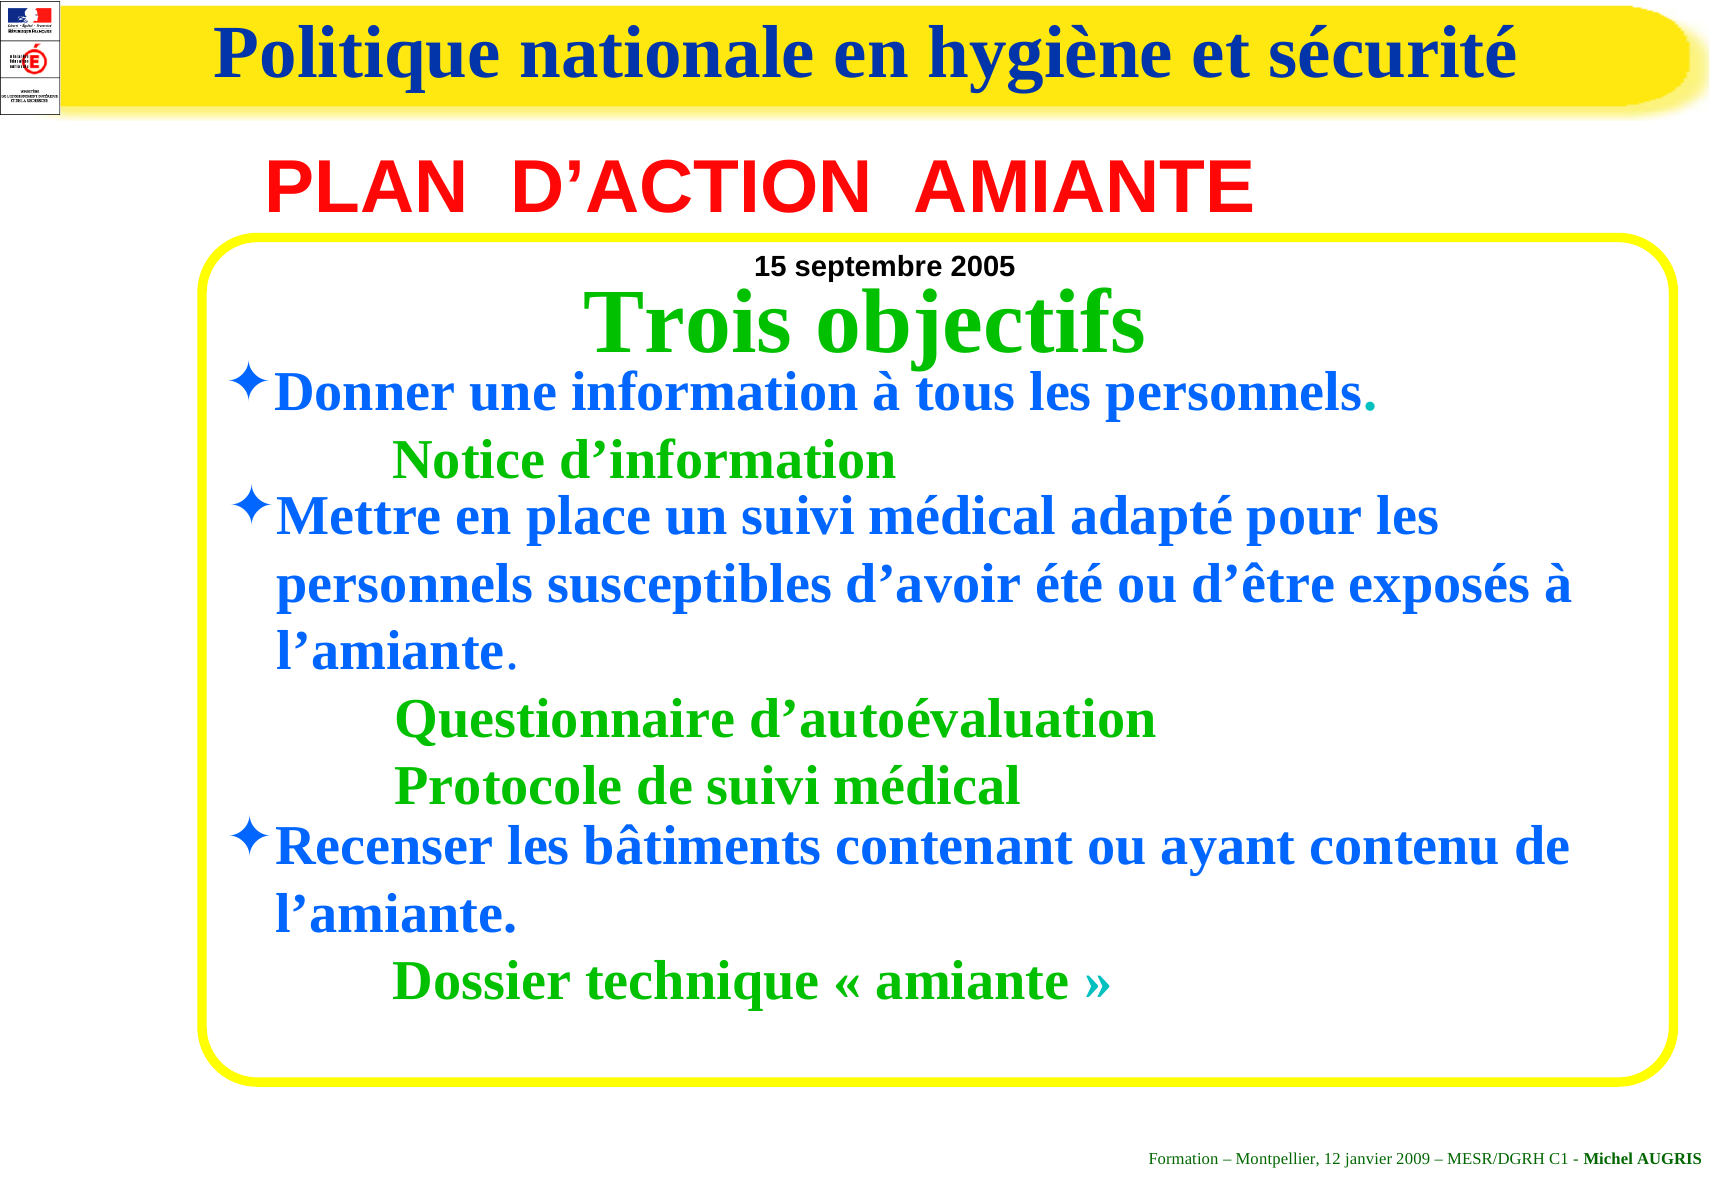

Politique nationale en hygiène et sécurité
PLAN D’ACTION AMIANTE
15 septembre 2005
Trois objectifs
Donner une information à tous les personnels.
	Notice d’information
Mettre en place un suivi médical adapté pour les personnels susceptibles d’avoir été ou d’être exposés à l’amiante.
	Questionnaire d’autoévaluation
	Protocole de suivi médical
Recenser les bâtiments contenant ou ayant contenu de l’amiante.
	Dossier technique « amiante »